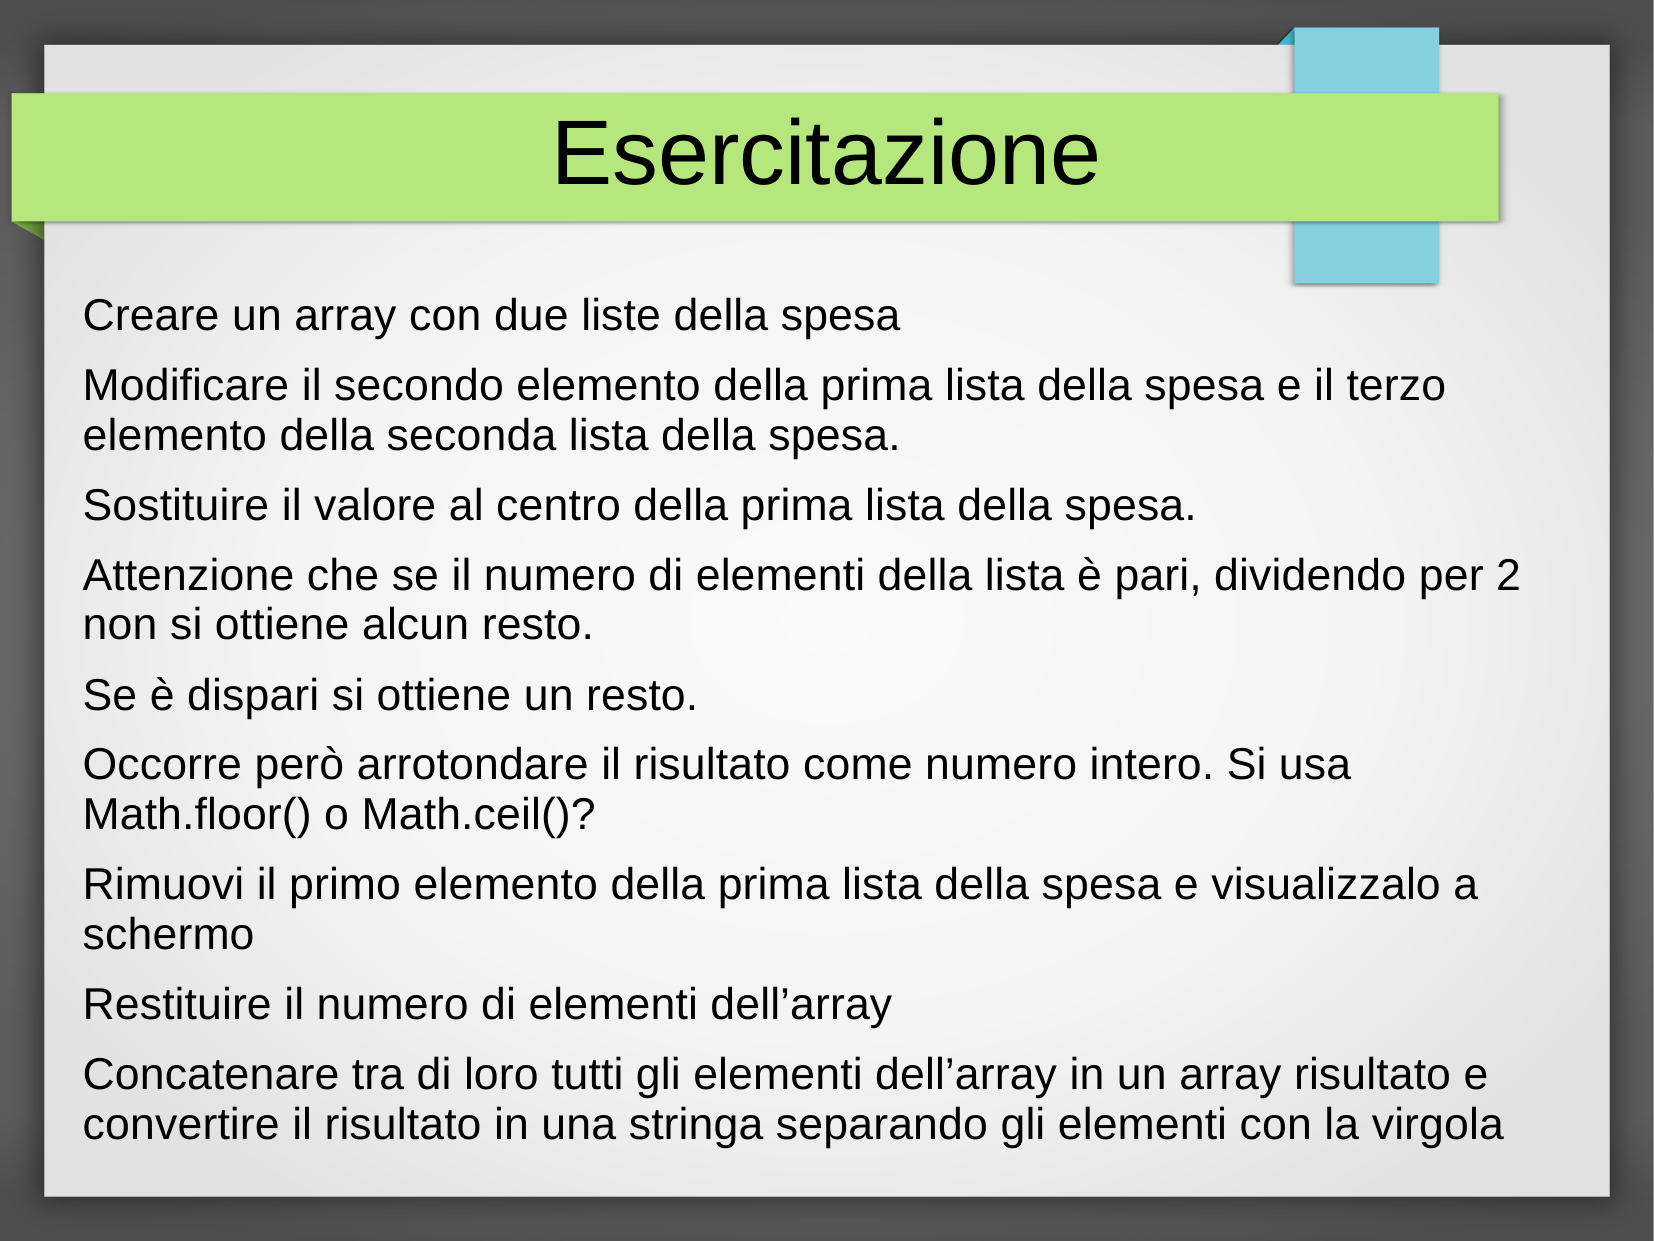

# Esercitazione
Creare un array con due liste della spesa
Modificare il secondo elemento della prima lista della spesa e il terzo elemento della seconda lista della spesa.
Sostituire il valore al centro della prima lista della spesa.
Attenzione che se il numero di elementi della lista è pari, dividendo per 2 non si ottiene alcun resto.
Se è dispari si ottiene un resto.
Occorre però arrotondare il risultato come numero intero. Si usa Math.floor() o Math.ceil()?
Rimuovi il primo elemento della prima lista della spesa e visualizzalo a schermo
Restituire il numero di elementi dell’array
Concatenare tra di loro tutti gli elementi dell’array in un array risultato e convertire il risultato in una stringa separando gli elementi con la virgola